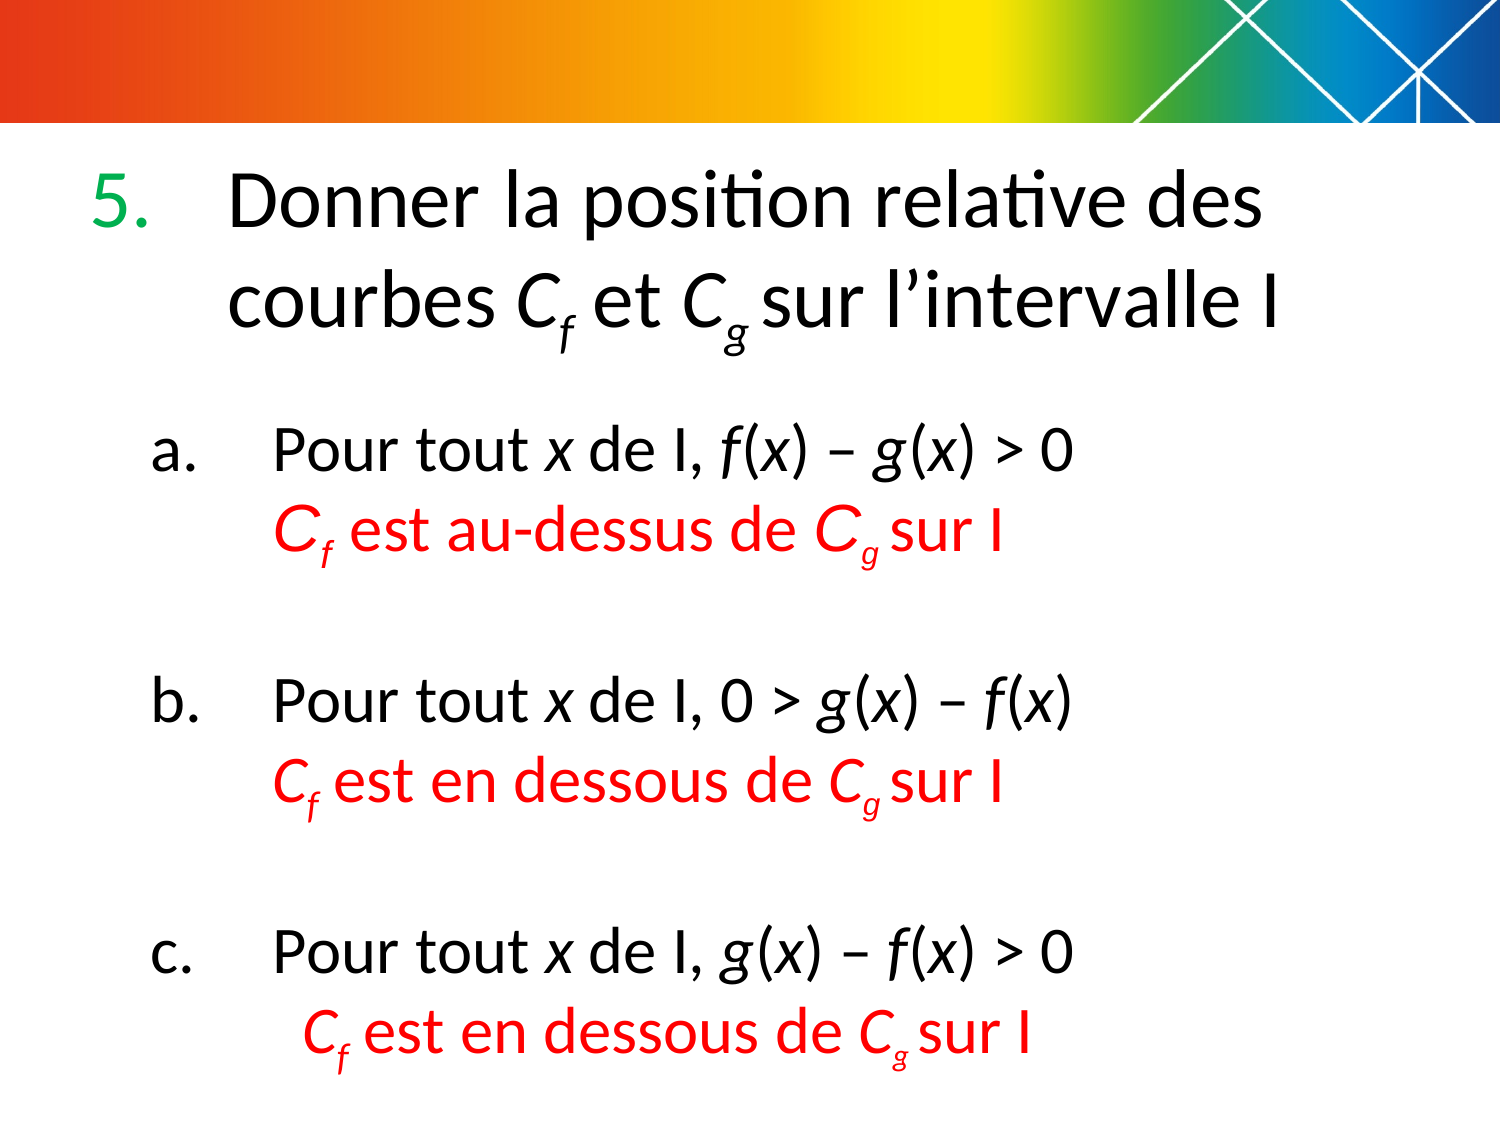

Donner la position relative des courbes Cf et Cg sur l’intervalle I
Pour tout x de I, f(x) – g(x) > 0
Cf est au-dessus de Cg sur I
Pour tout x de I, 0 > g(x) – f(x)
Cf est en dessous de Cg sur I
Pour tout x de I, g(x) – f(x) > 0
	 Cf est en dessous de Cg sur I